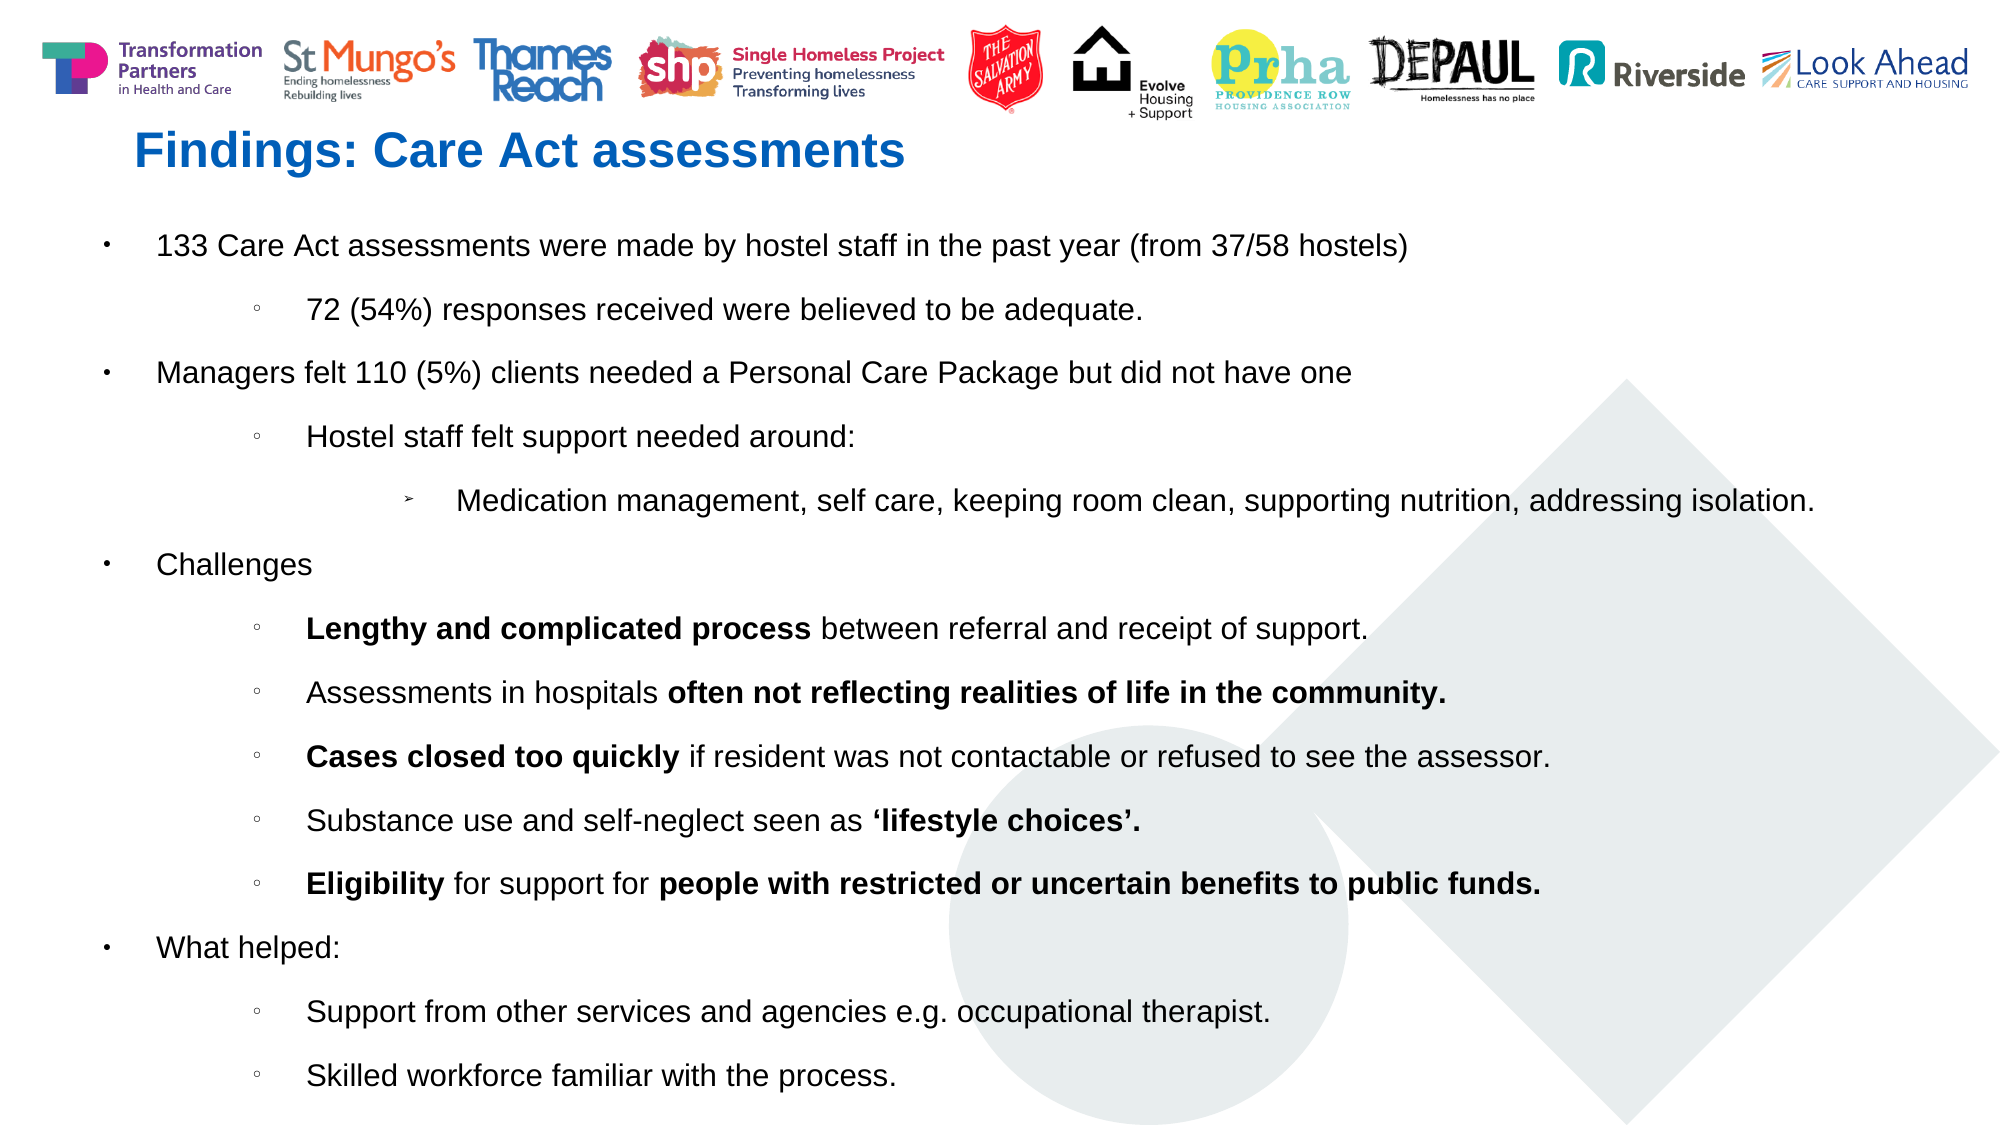

# Findings: Care Act assessments
133 Care Act assessments were made by hostel staff in the past year (from 37/58 hostels)
72 (54%) responses received were believed to be adequate.
Managers felt 110 (5%) clients needed a Personal Care Package but did not have one
Hostel staff felt support needed around:
Medication management, self care, keeping room clean, supporting nutrition, addressing isolation.
Challenges
Lengthy and complicated process between referral and receipt of support.
Assessments in hospitals often not reflecting realities of life in the community.
Cases closed too quickly if resident was not contactable or refused to see the assessor.
Substance use and self-neglect seen as ‘lifestyle choices’.
Eligibility for support for people with restricted or uncertain benefits to public funds.
What helped:
Support from other services and agencies e.g. occupational therapist.
Skilled workforce familiar with the process.